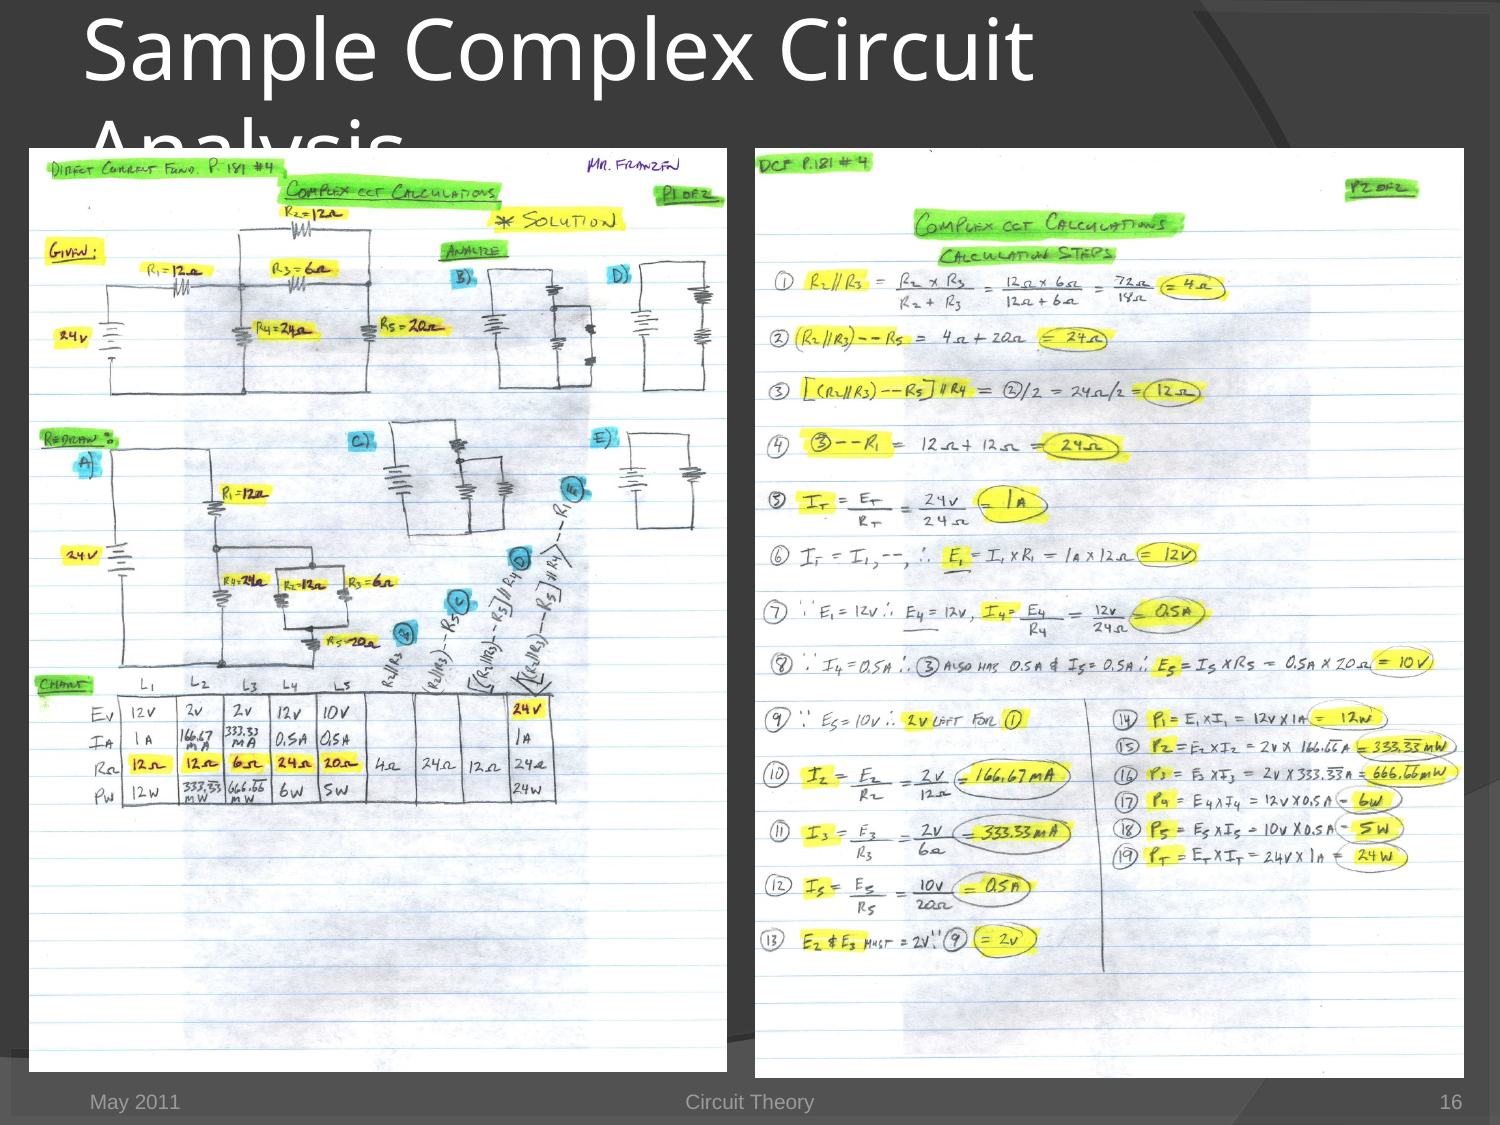

# Sample Complex Circuit Analysis
May 2011
Circuit Theory